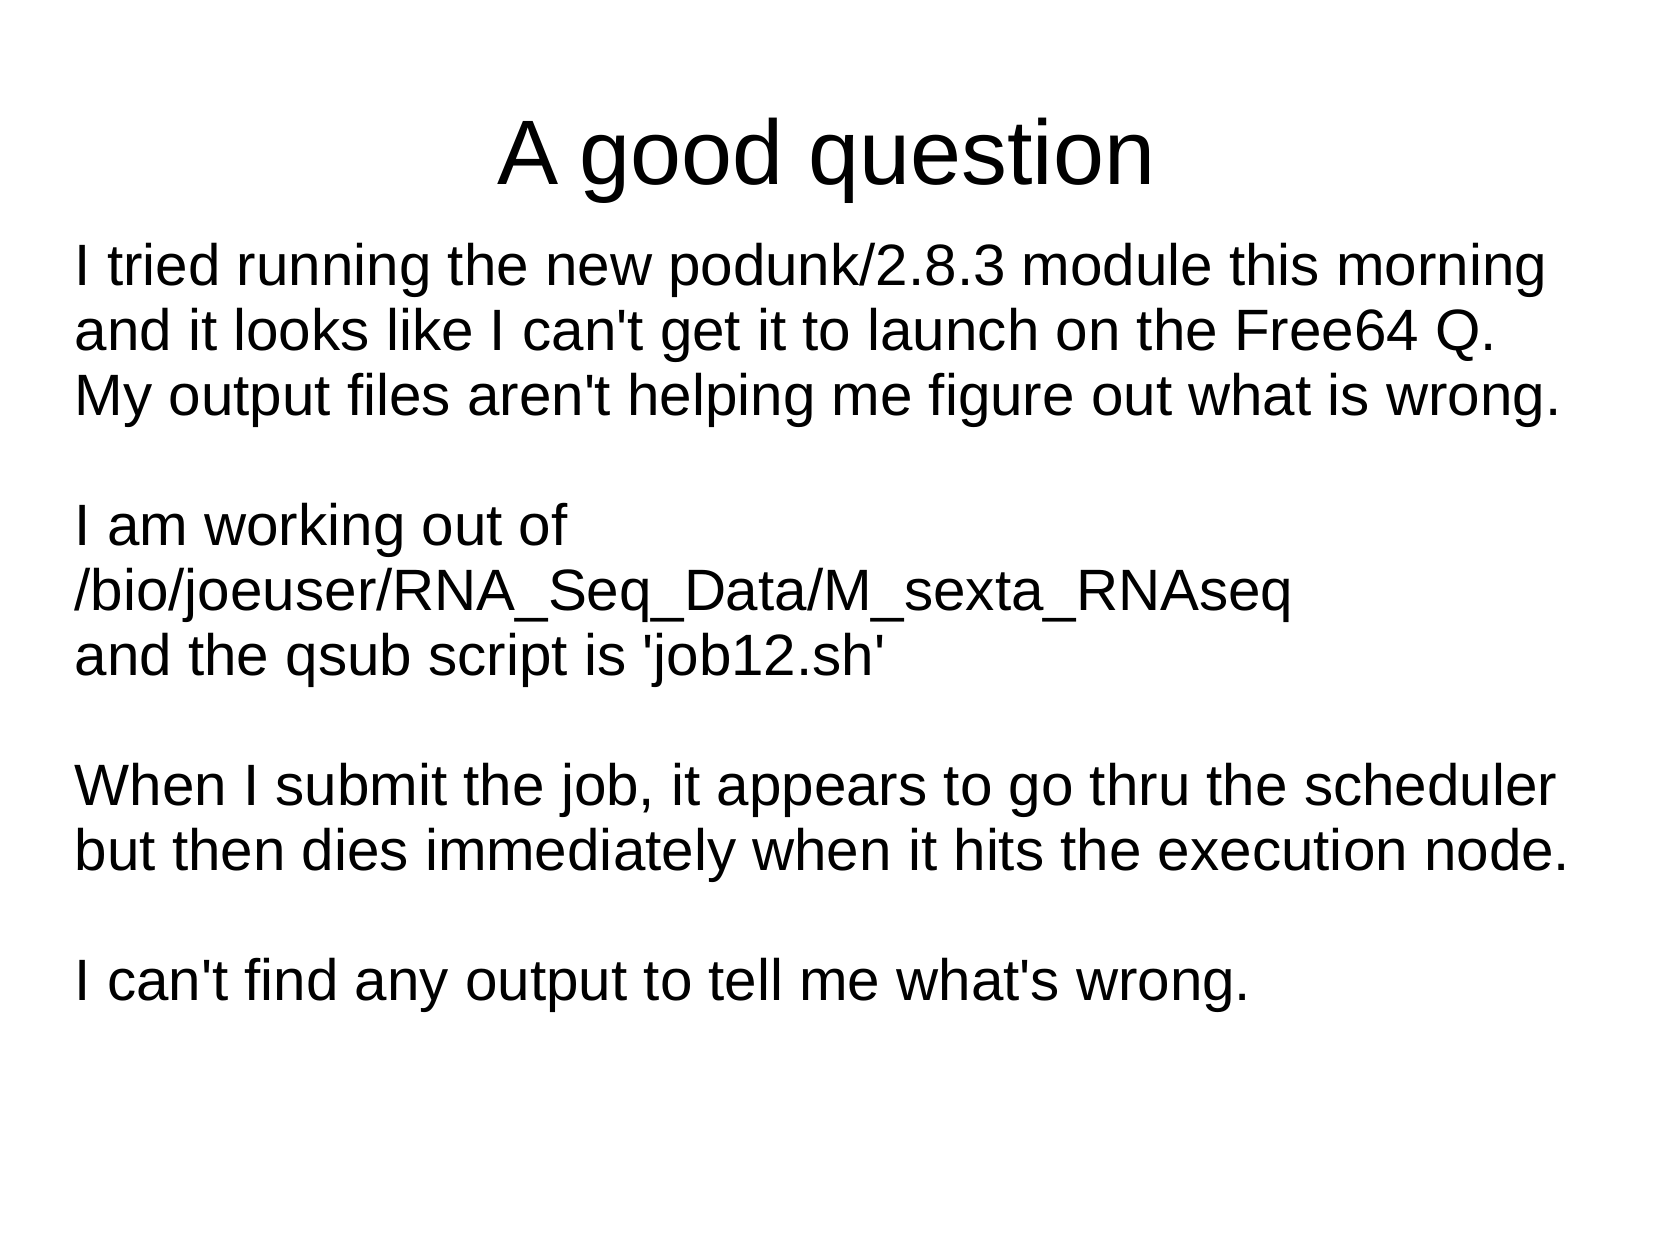

# A good question
I tried running the new podunk/2.8.3 module this morning and it looks like I can't get it to launch on the Free64 Q. My output files aren't helping me figure out what is wrong.
I am working out of /bio/joeuser/RNA_Seq_Data/M_sexta_RNAseq
and the qsub script is 'job12.sh'
When I submit the job, it appears to go thru the scheduler but then dies immediately when it hits the execution node.
I can't find any output to tell me what's wrong.